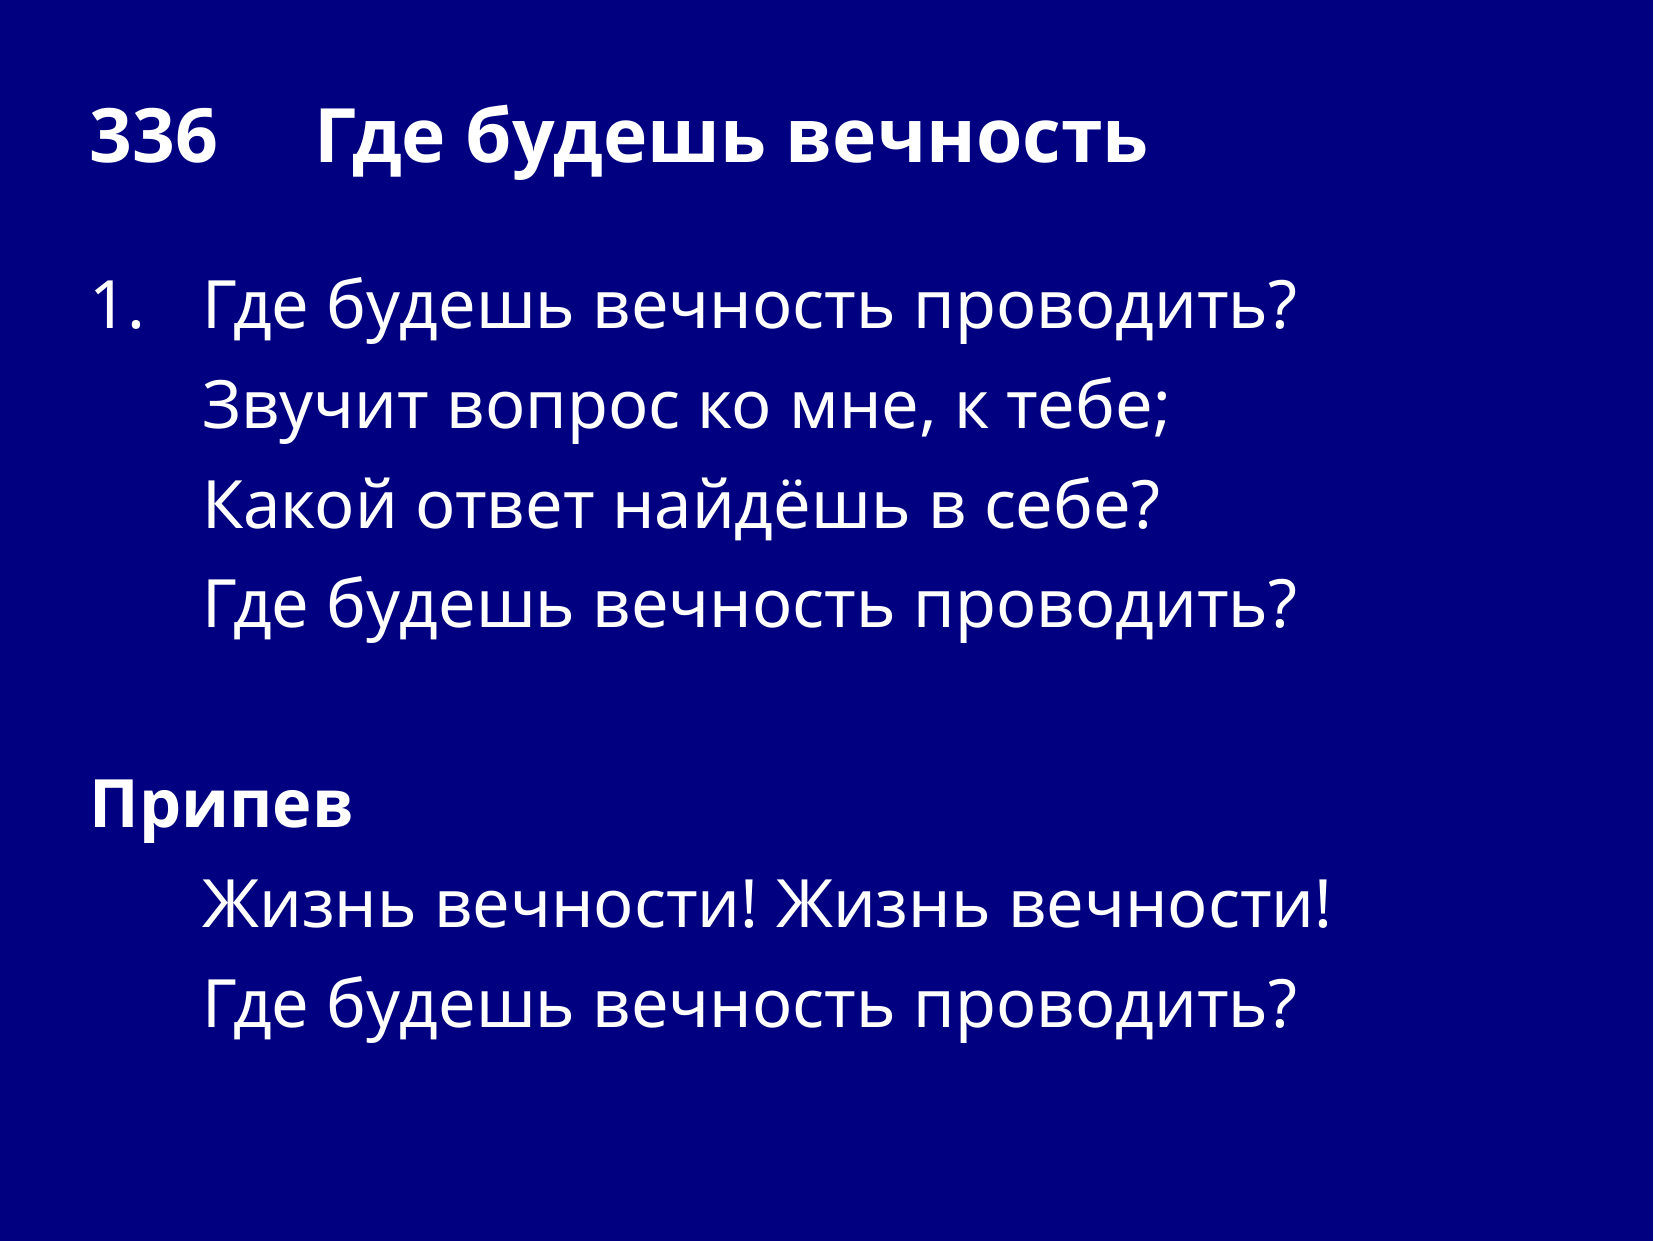

336	Где будешь вечность
1.	Где будешь вечность проводить?
	Звучит вопрос ко мне, к тебе;
	Какой ответ найдёшь в себе?
	Где будешь вечность проводить?
Припев
	Жизнь вечности! Жизнь вечности!
	Где будешь вечность проводить?